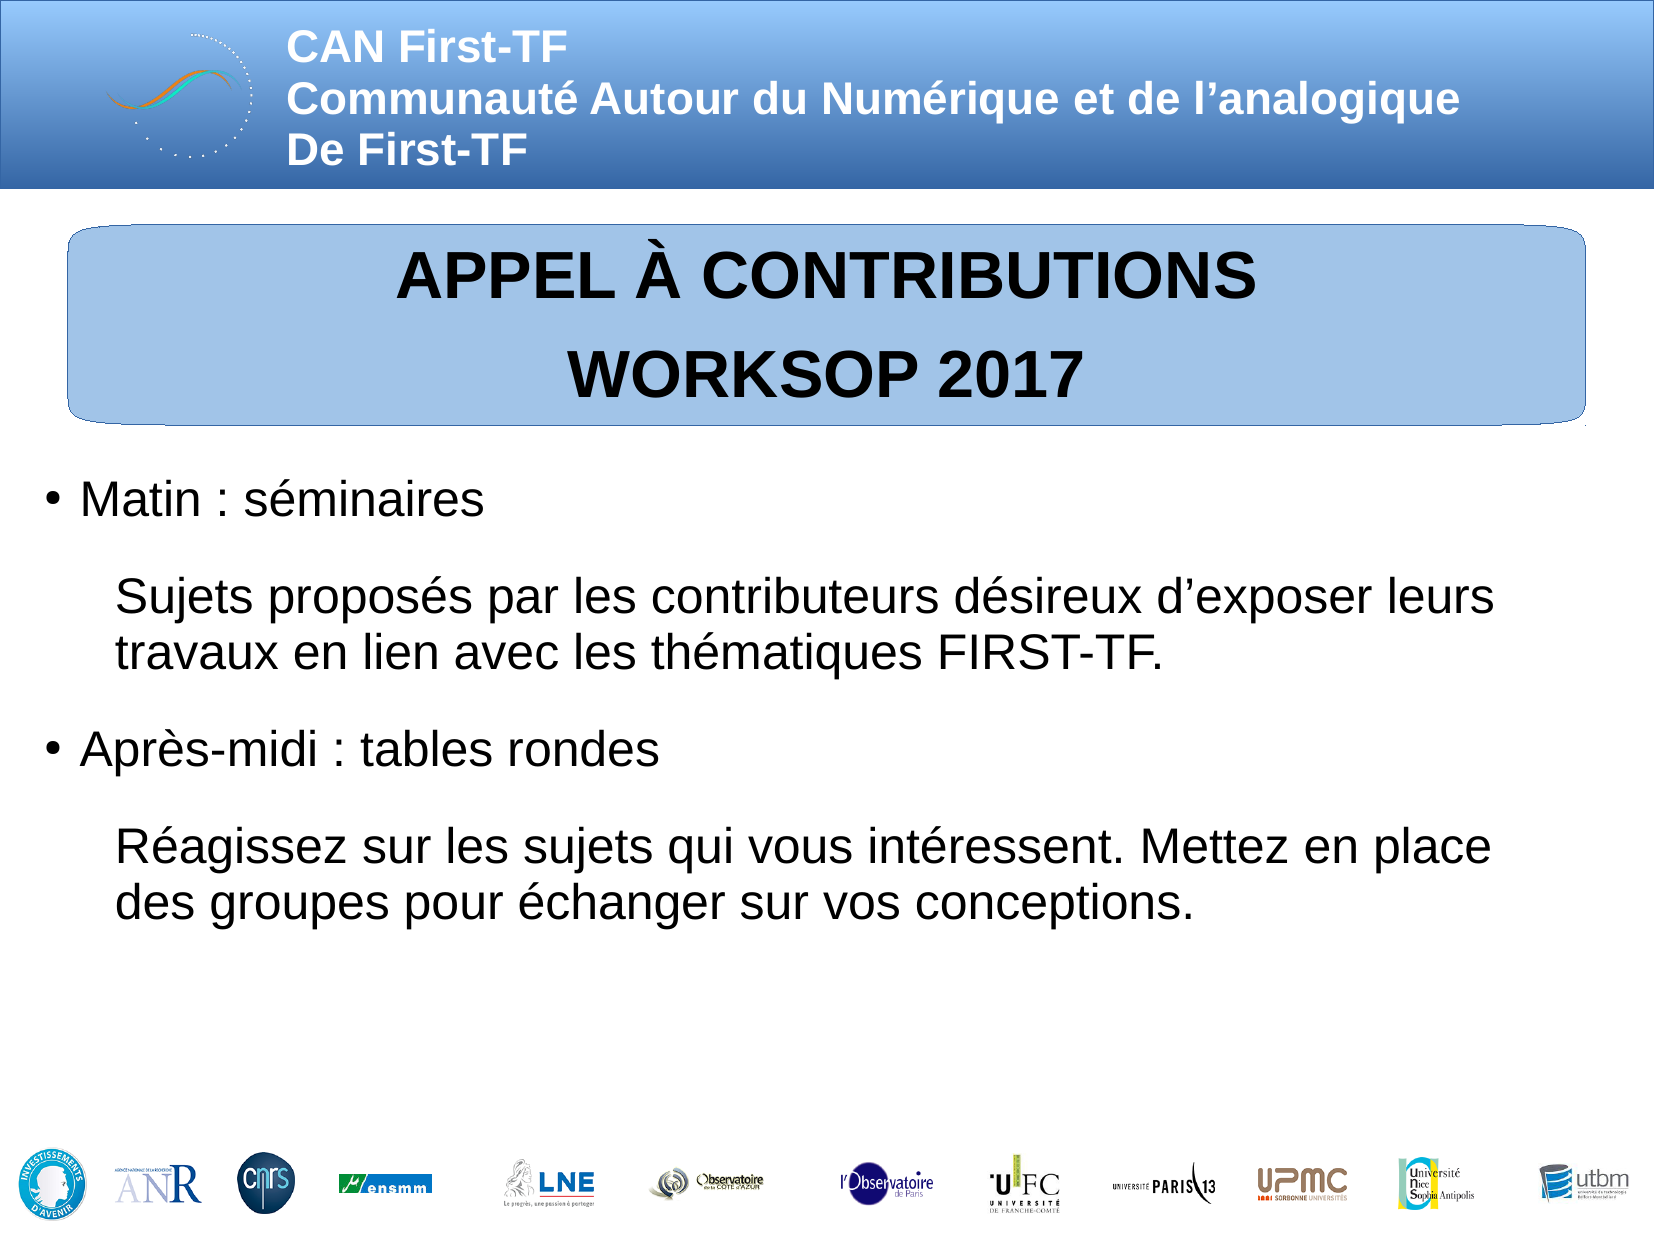

CAN First-TF
Communauté Autour du Numérique et de l’analogique
De First-TF
APPEL À CONTRIBUTIONS
WORKSOP 2017
Matin : séminaires
Sujets proposés par les contributeurs désireux d’exposer leurs travaux en lien avec les thématiques FIRST-TF.
Après-midi : tables rondes
Réagissez sur les sujets qui vous intéressent. Mettez en place des groupes pour échanger sur vos conceptions.